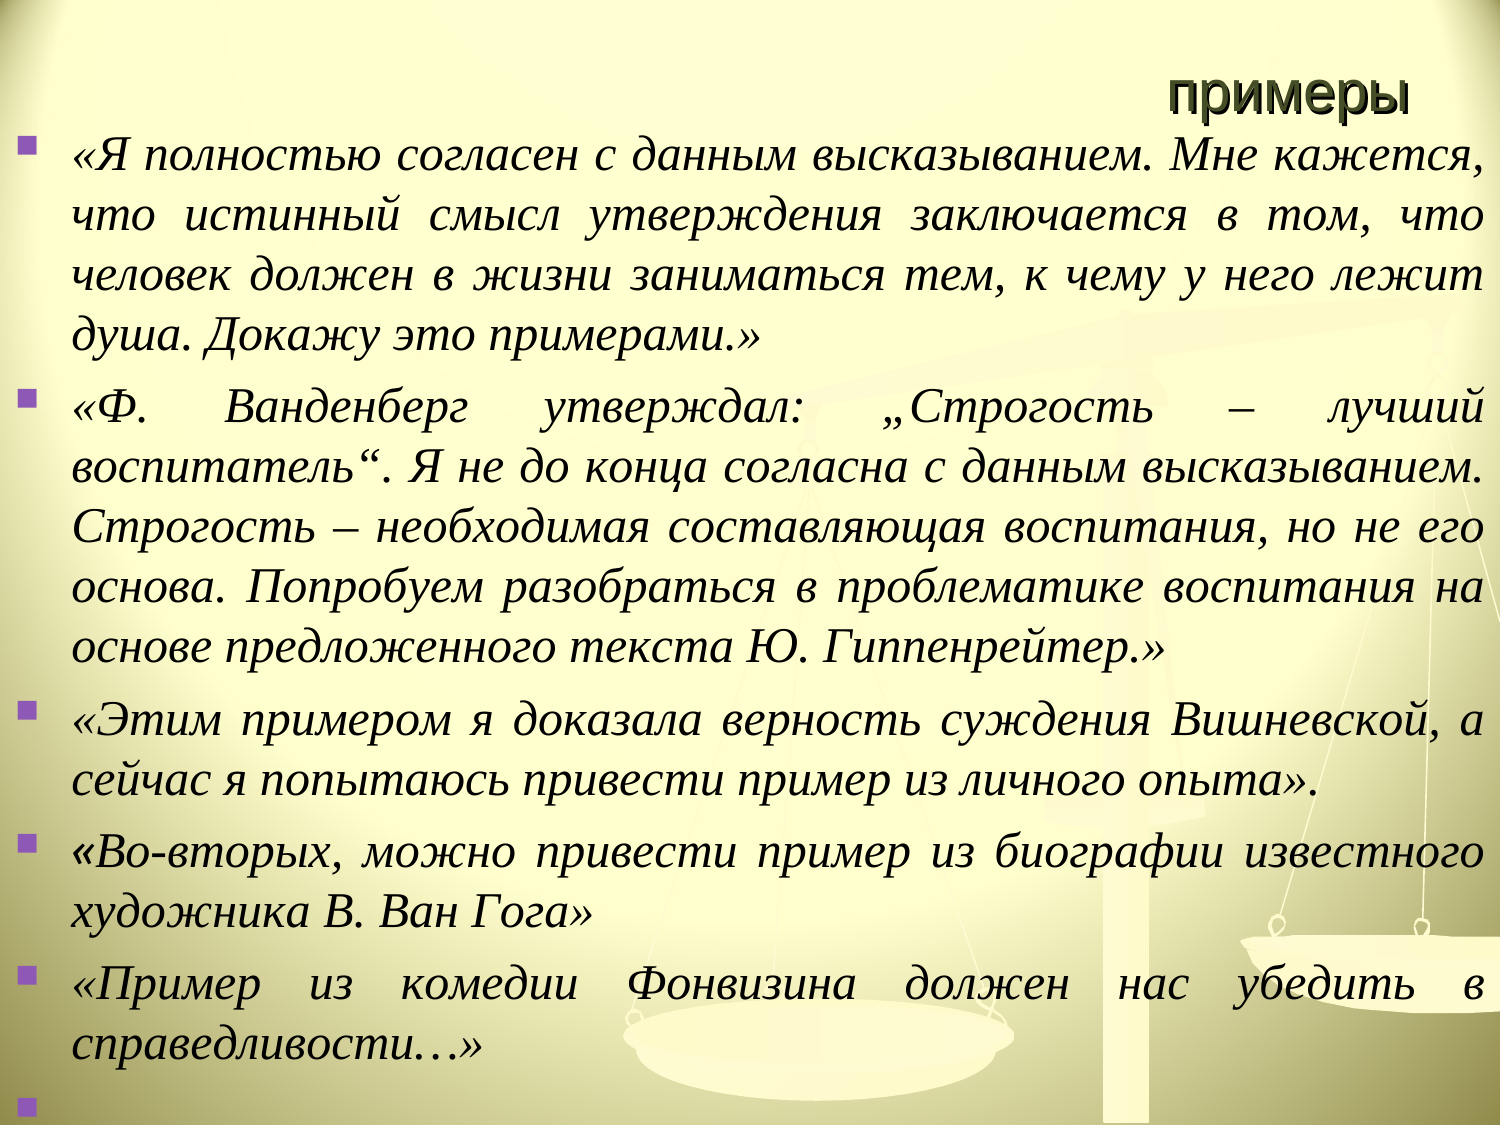

# примеры
«Я полностью согласен с данным высказыванием. Мне кажется, что истинный смысл утверждения заключается в том, что человек должен в жизни заниматься тем, к чему у него лежит душа. Докажу это примерами.»
«Ф. Ванденберг утверждал: „Строгость – лучший воспитатель“. Я не до конца согласна с данным высказыванием. Строгость – необходимая составляющая воспитания, но не его основа. Попробуем разобраться в проблематике воспитания на основе предложенного текста Ю. Гиппенрейтер.»
«Этим примером я доказала верность суждения Вишневской, а сейчас я попытаюсь привести пример из личного опыта».
«Во-вторых, можно привести пример из биографии известного художника В. Ван Гога»
«Пример из комедии Фонвизина должен нас убедить в справедливости…»